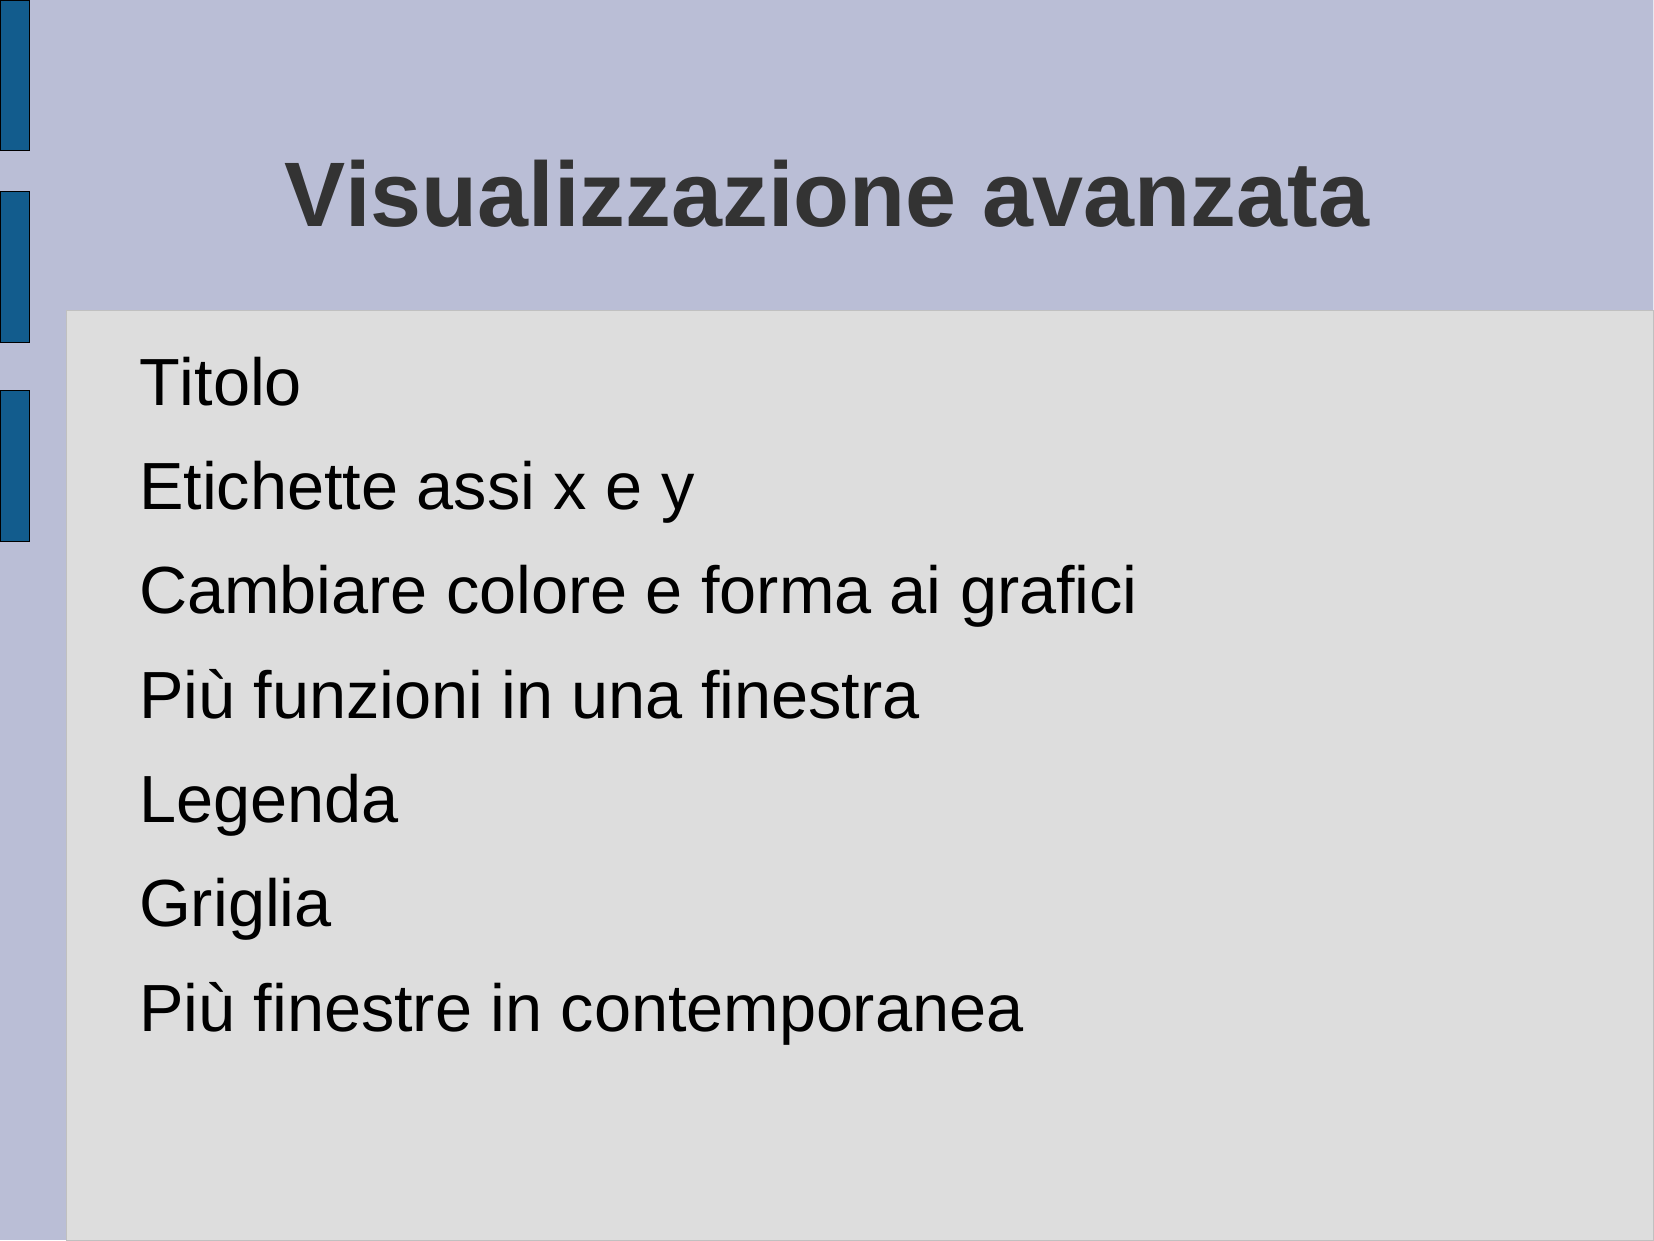

# Visualizzazione avanzata
Titolo
Etichette assi x e y
Cambiare colore e forma ai grafici
Più funzioni in una finestra
Legenda
Griglia
Più finestre in contemporanea